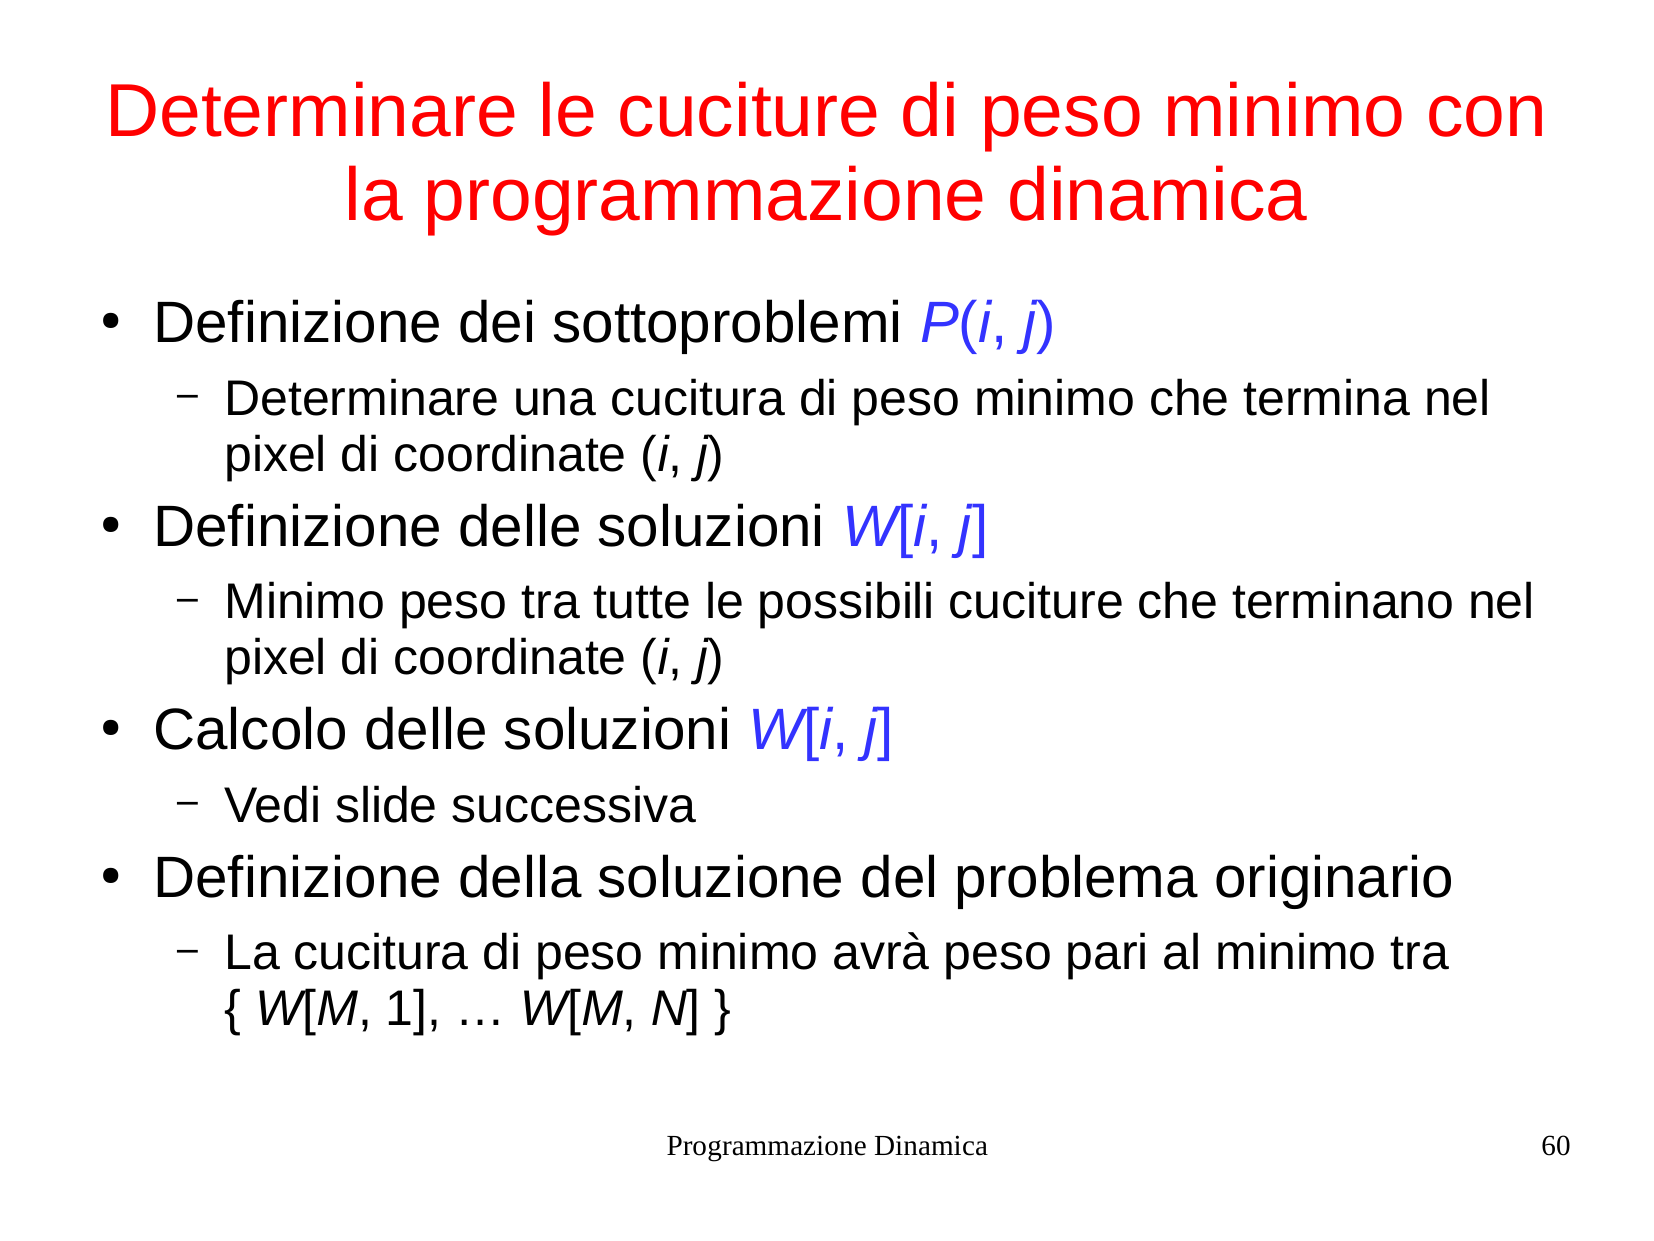

# Determinare le cuciture di peso minimo con la programmazione dinamica
Definizione dei sottoproblemi P(i, j)
Determinare una cucitura di peso minimo che termina nel pixel di coordinate (i, j)
Definizione delle soluzioni W[i, j]
Minimo peso tra tutte le possibili cuciture che terminano nel pixel di coordinate (i, j)
Calcolo delle soluzioni W[i, j]
Vedi slide successiva
Definizione della soluzione del problema originario
La cucitura di peso minimo avrà peso pari al minimo tra { W[M, 1], … W[M, N] }
Programmazione Dinamica
60